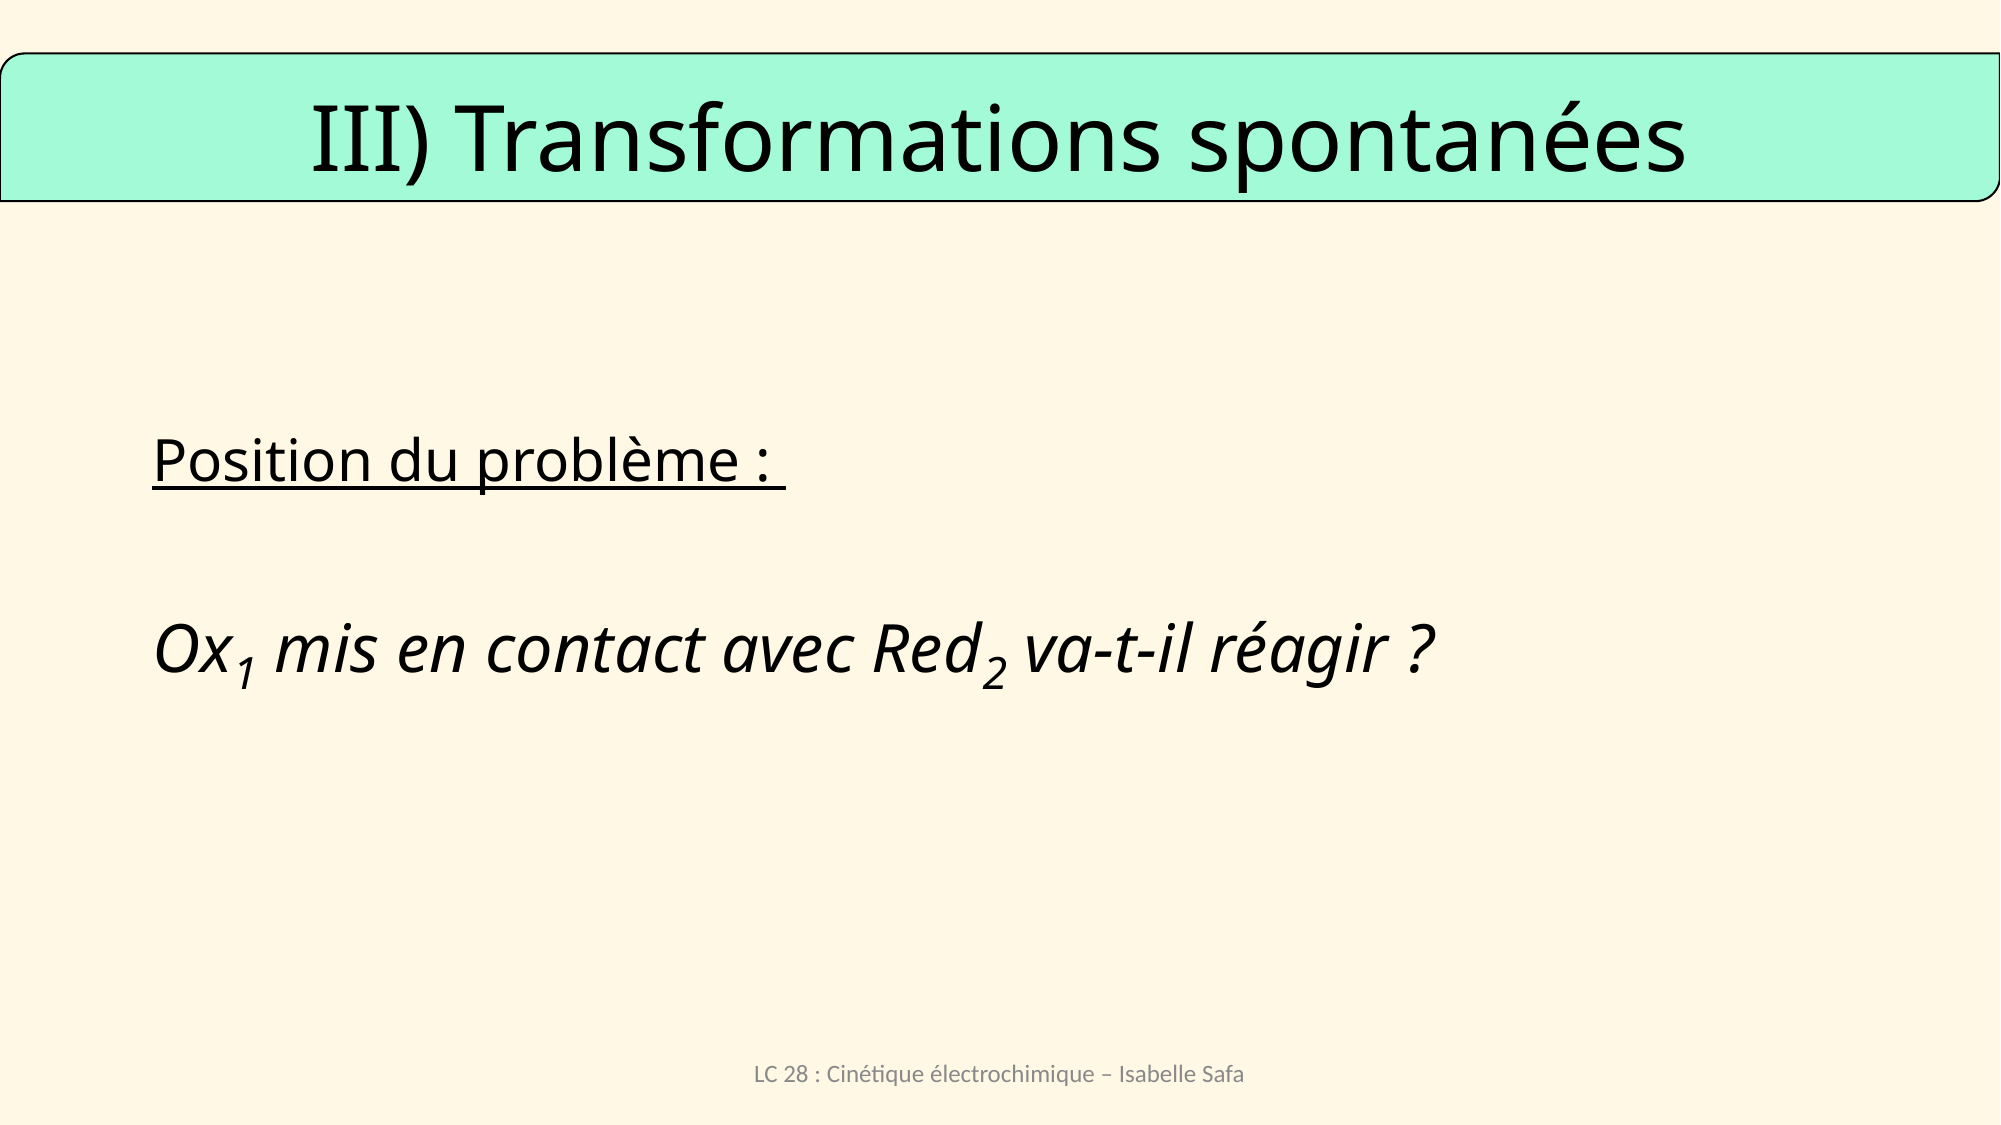

III) Transformations spontanées
# Position du problème :
Ox1 mis en contact avec Red2 va-t-il réagir ?
LC 28 : Cinétique électrochimique – Isabelle Safa